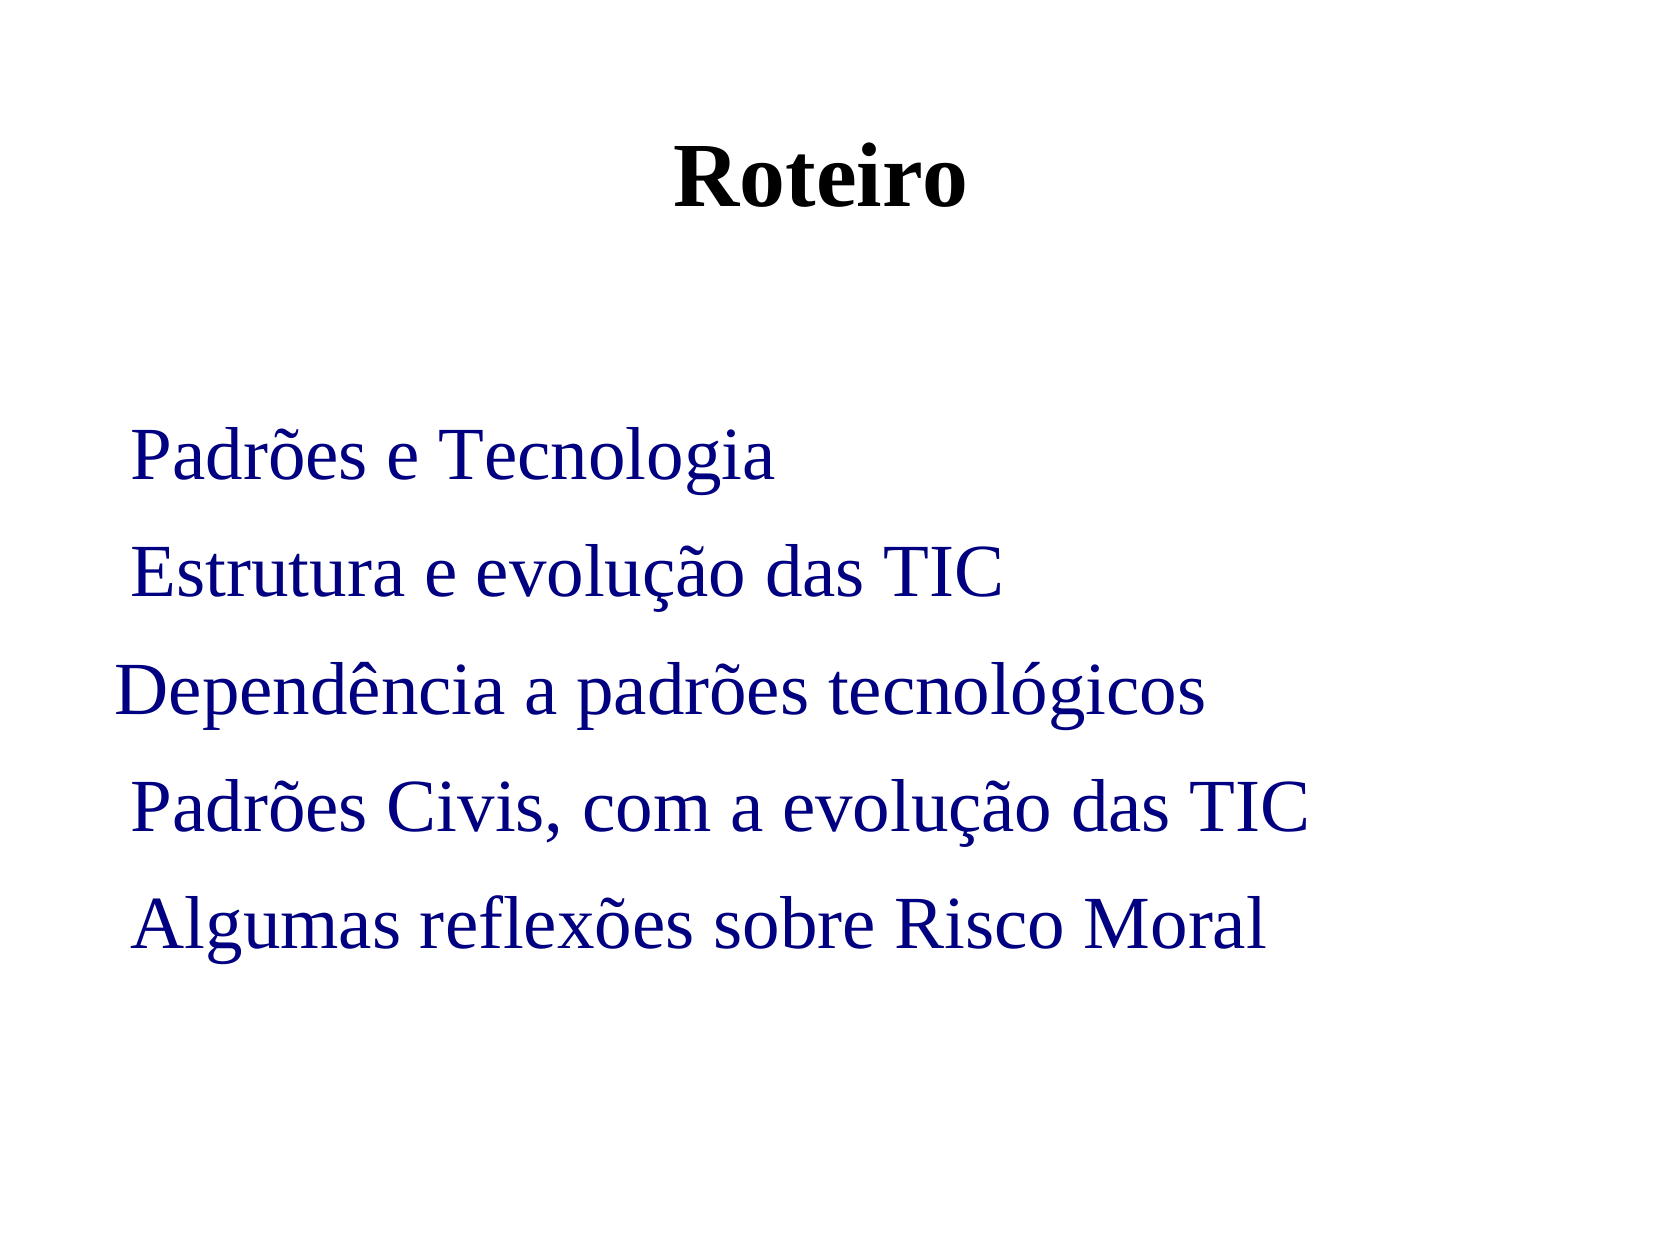

# Roteiro
 Padrões e Tecnologia
 Estrutura e evolução das TIC
Dependência a padrões tecnológicos
 Padrões Civis, com a evolução das TIC
 Algumas reflexões sobre Risco Moral